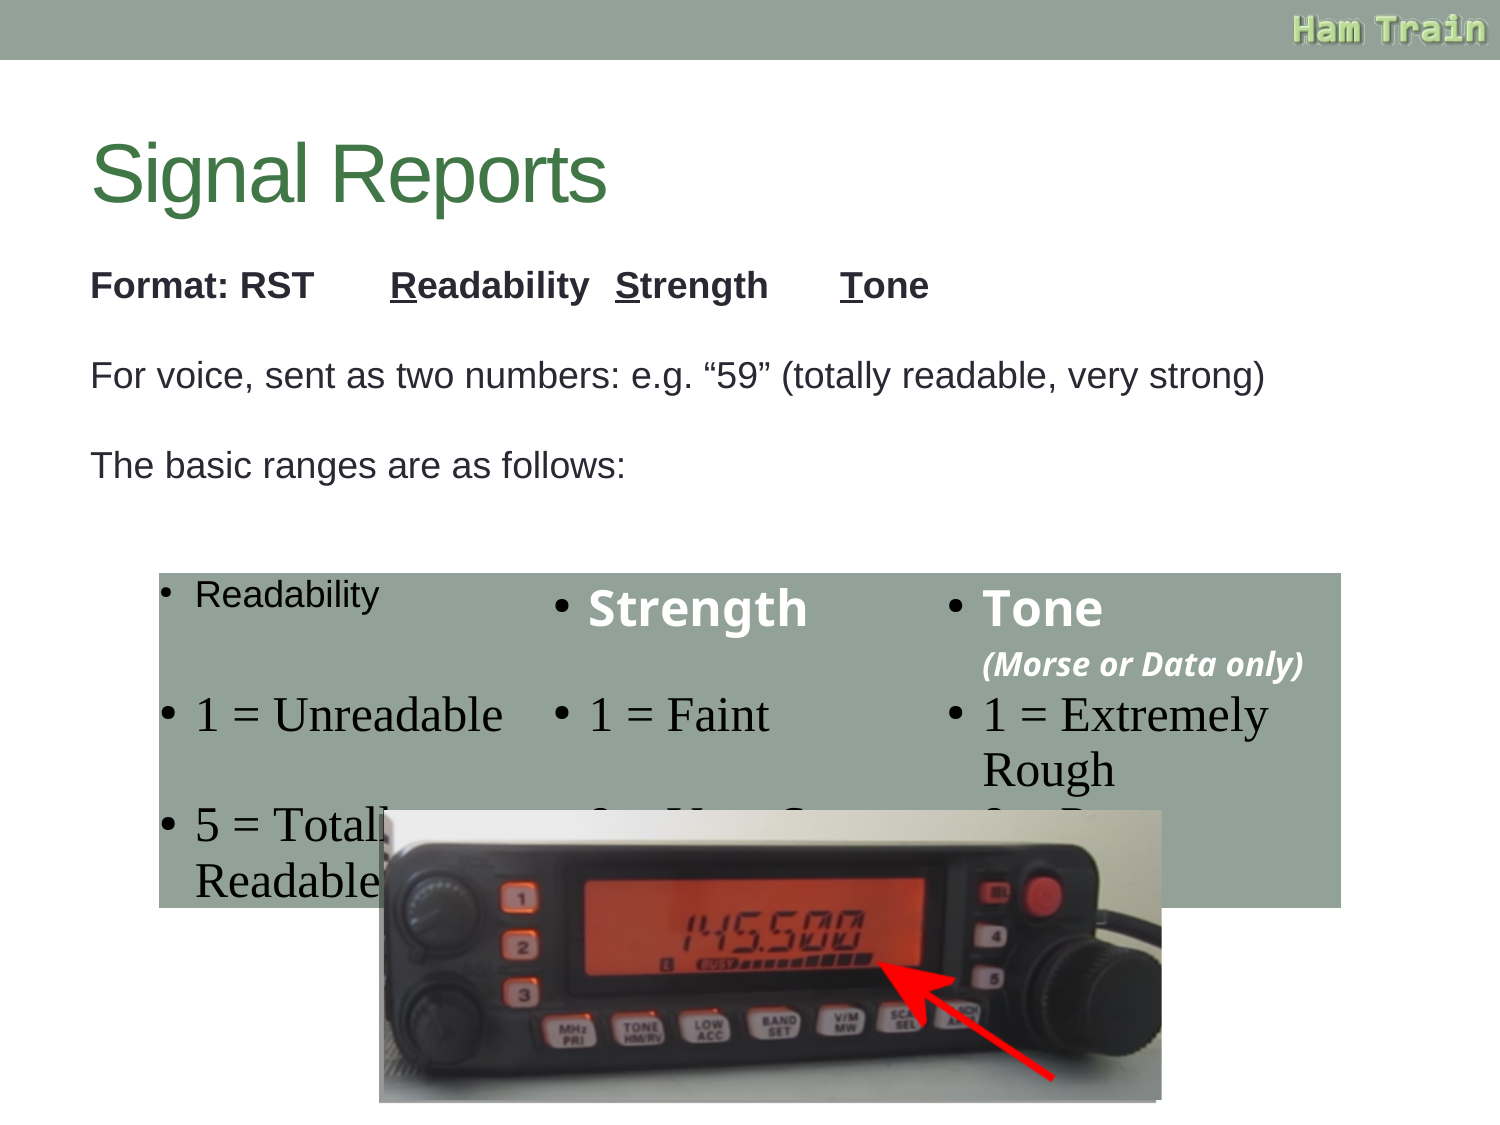

# Signal Reports
Format: RST	Readability	Strength	Tone
For voice, sent as two numbers: e.g. “59” (totally readable, very strong)
The basic ranges are as follows:
| Readability | Strength | Tone (Morse or Data only) |
| --- | --- | --- |
| 1 = Unreadable | 1 = Faint | 1 = Extremely Rough |
| 5 = Totally Readable | 9 = Very Strong | 9 = Pure |